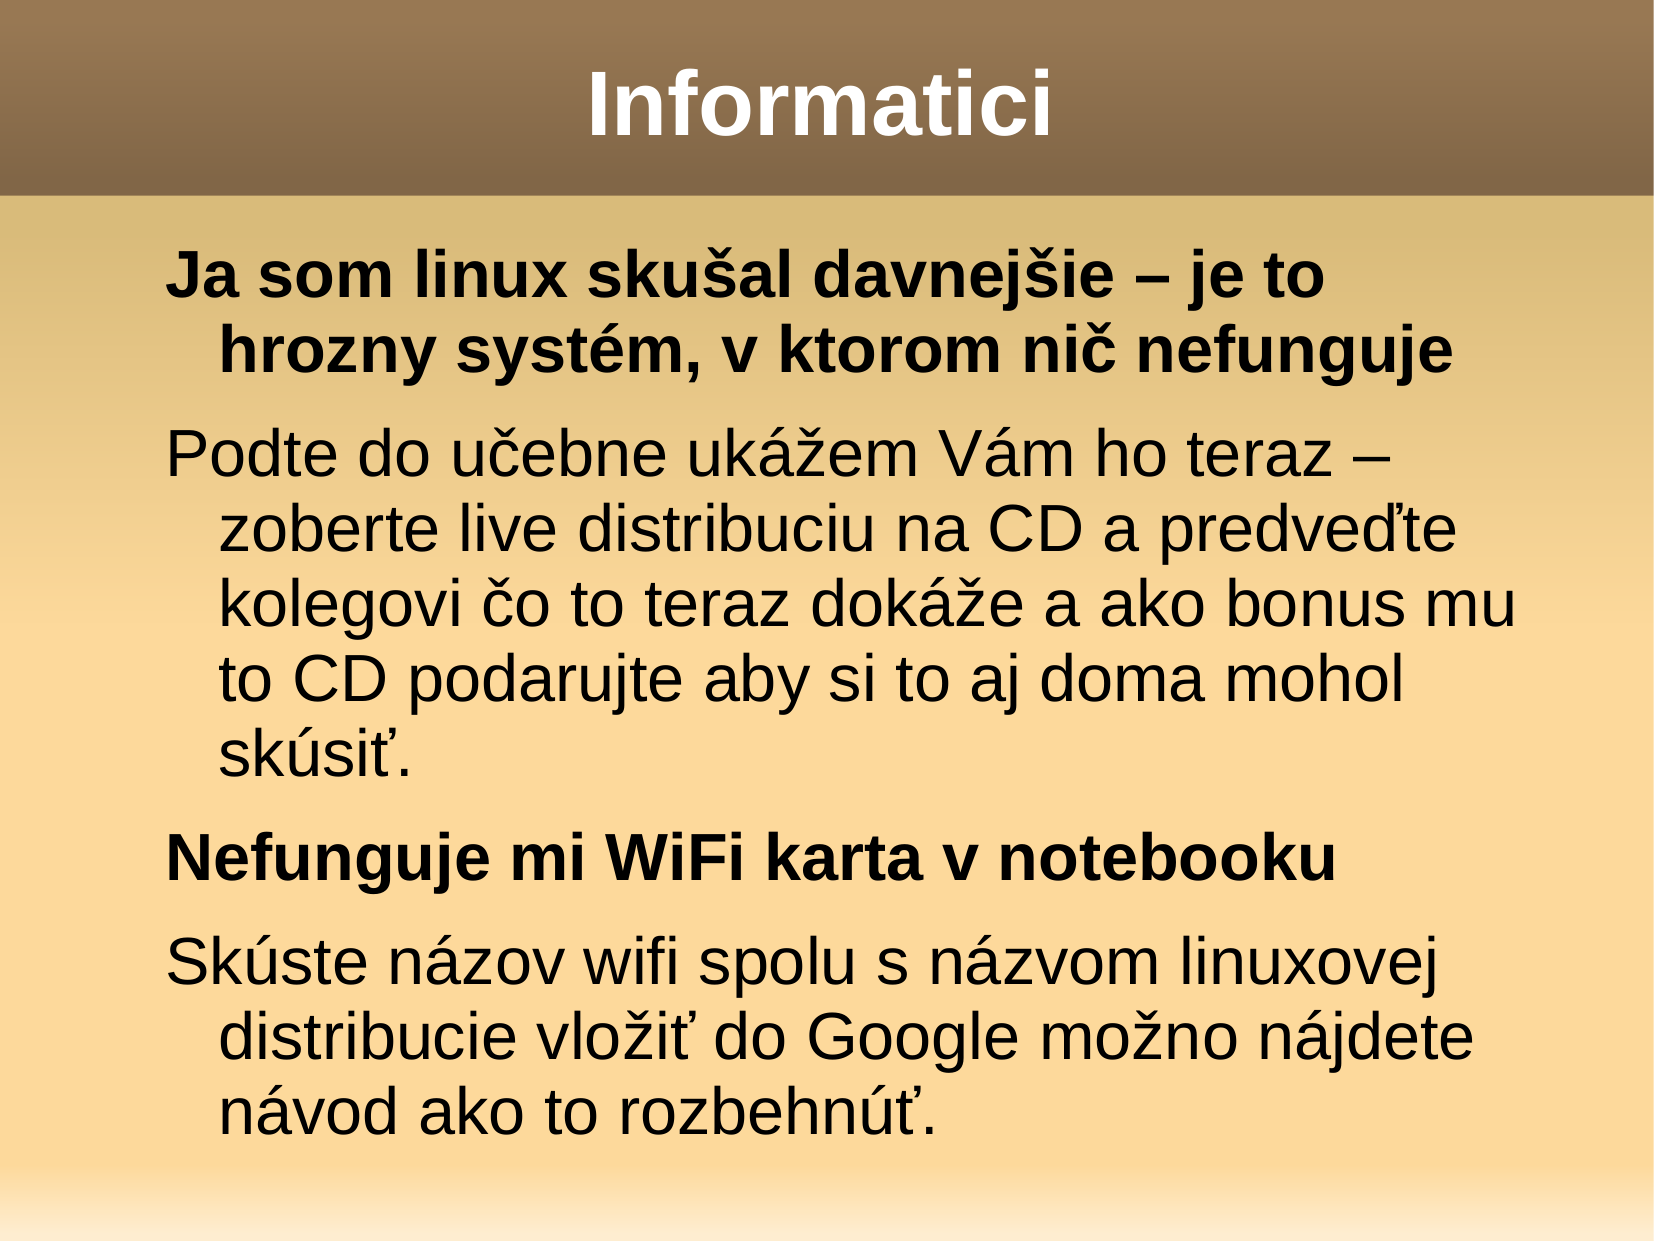

# Informatici
Ja som linux skušal davnejšie – je to hrozny systém, v ktorom nič nefunguje
Podte do učebne ukážem Vám ho teraz – zoberte live distribuciu na CD a predveďte kolegovi čo to teraz dokáže a ako bonus mu to CD podarujte aby si to aj doma mohol skúsiť.
Nefunguje mi WiFi karta v notebooku
Skúste názov wifi spolu s názvom linuxovej distribucie vložiť do Google možno nájdete návod ako to rozbehnúť.